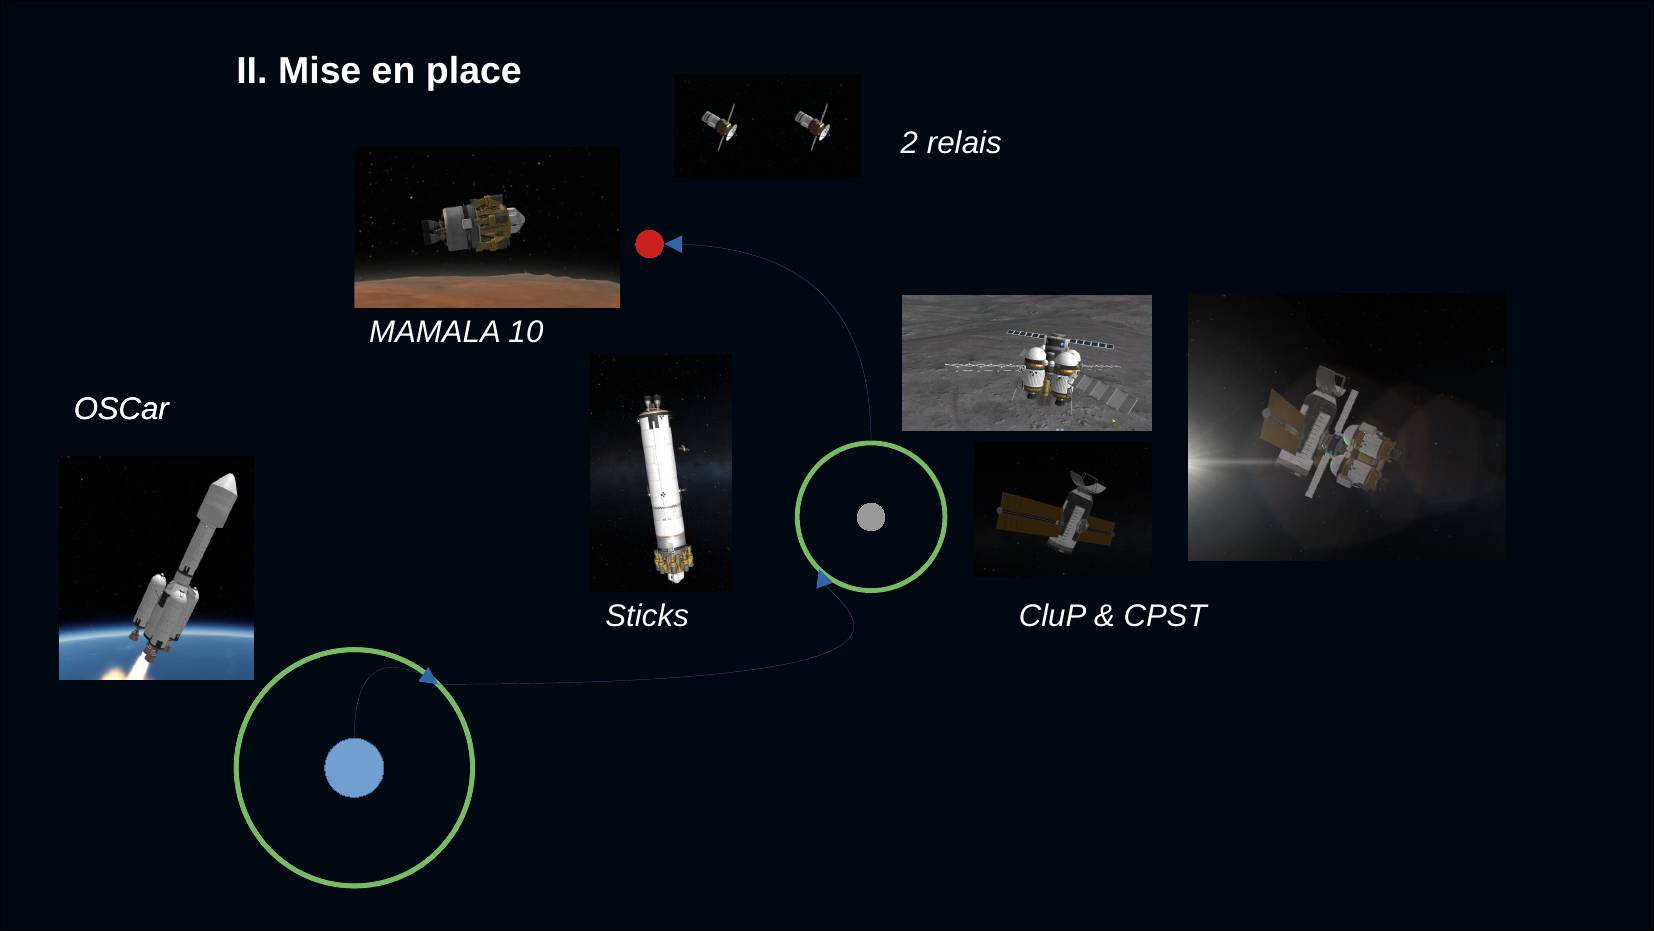

II. Mise en place
2 relais
MAMALA 10
OSCar
OSCar
CluP & CPST
Sticks